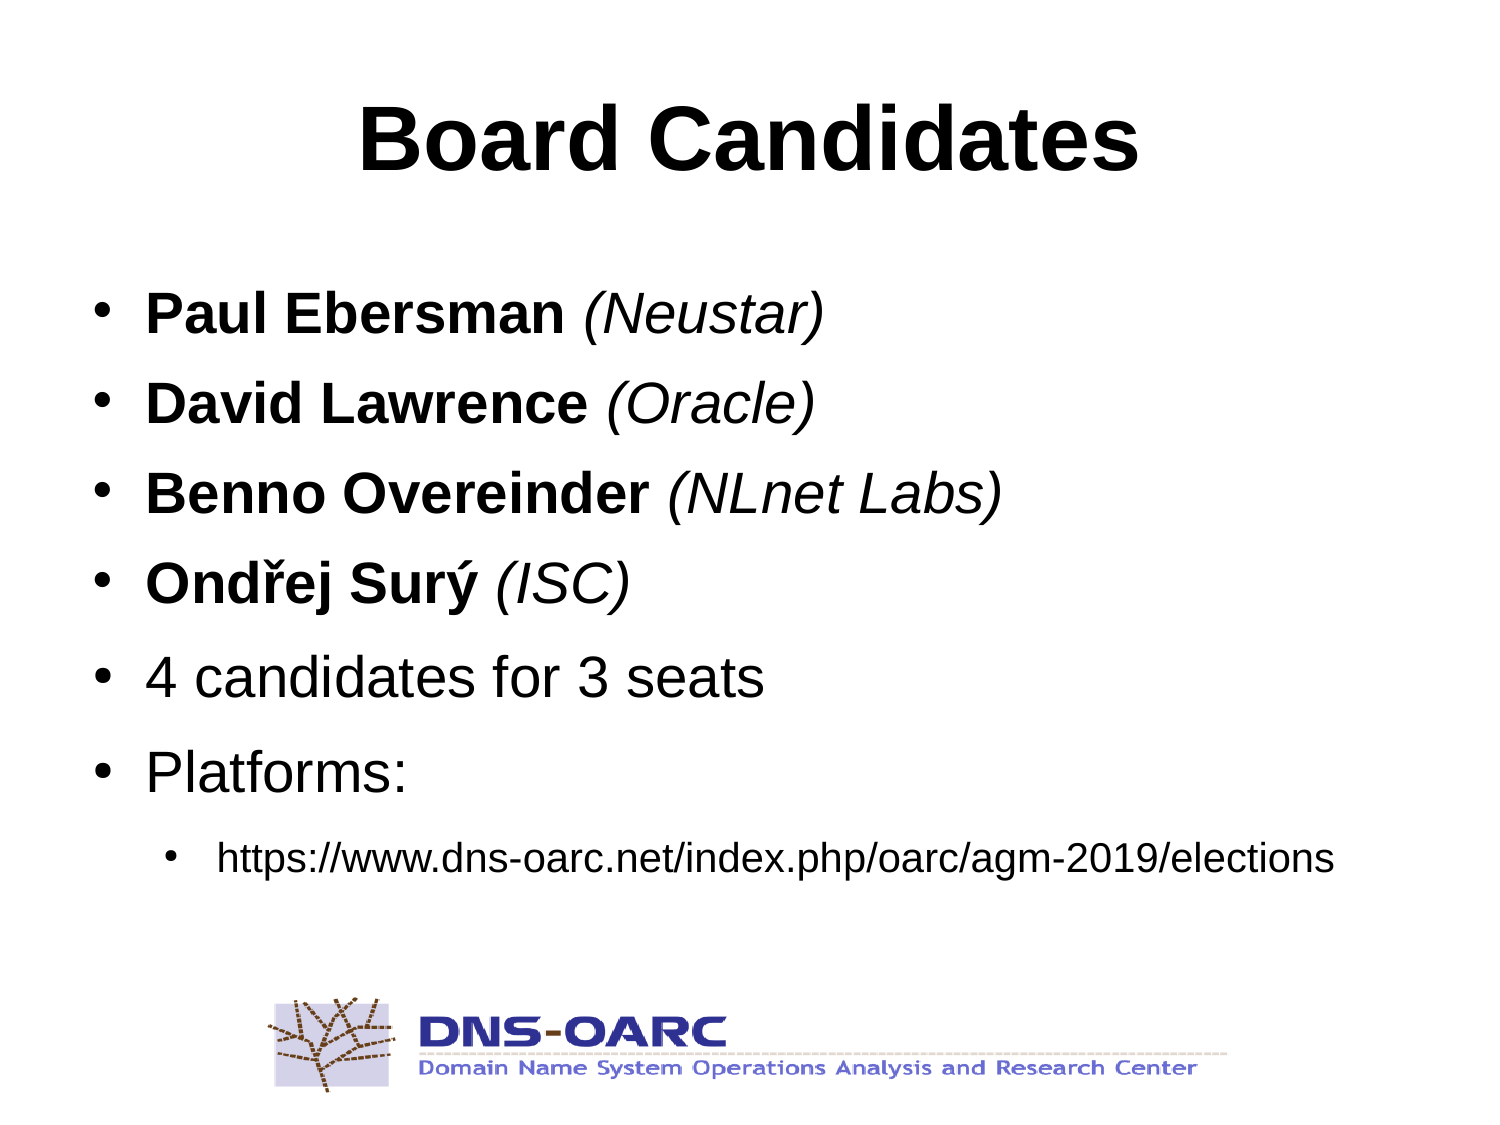

# Board Candidates
Paul Ebersman (Neustar)
David Lawrence (Oracle)
Benno Overeinder (NLnet Labs)
Ondřej Surý (ISC)
4 candidates for 3 seats
Platforms:
https://www.dns-oarc.net/index.php/oarc/agm-2019/elections